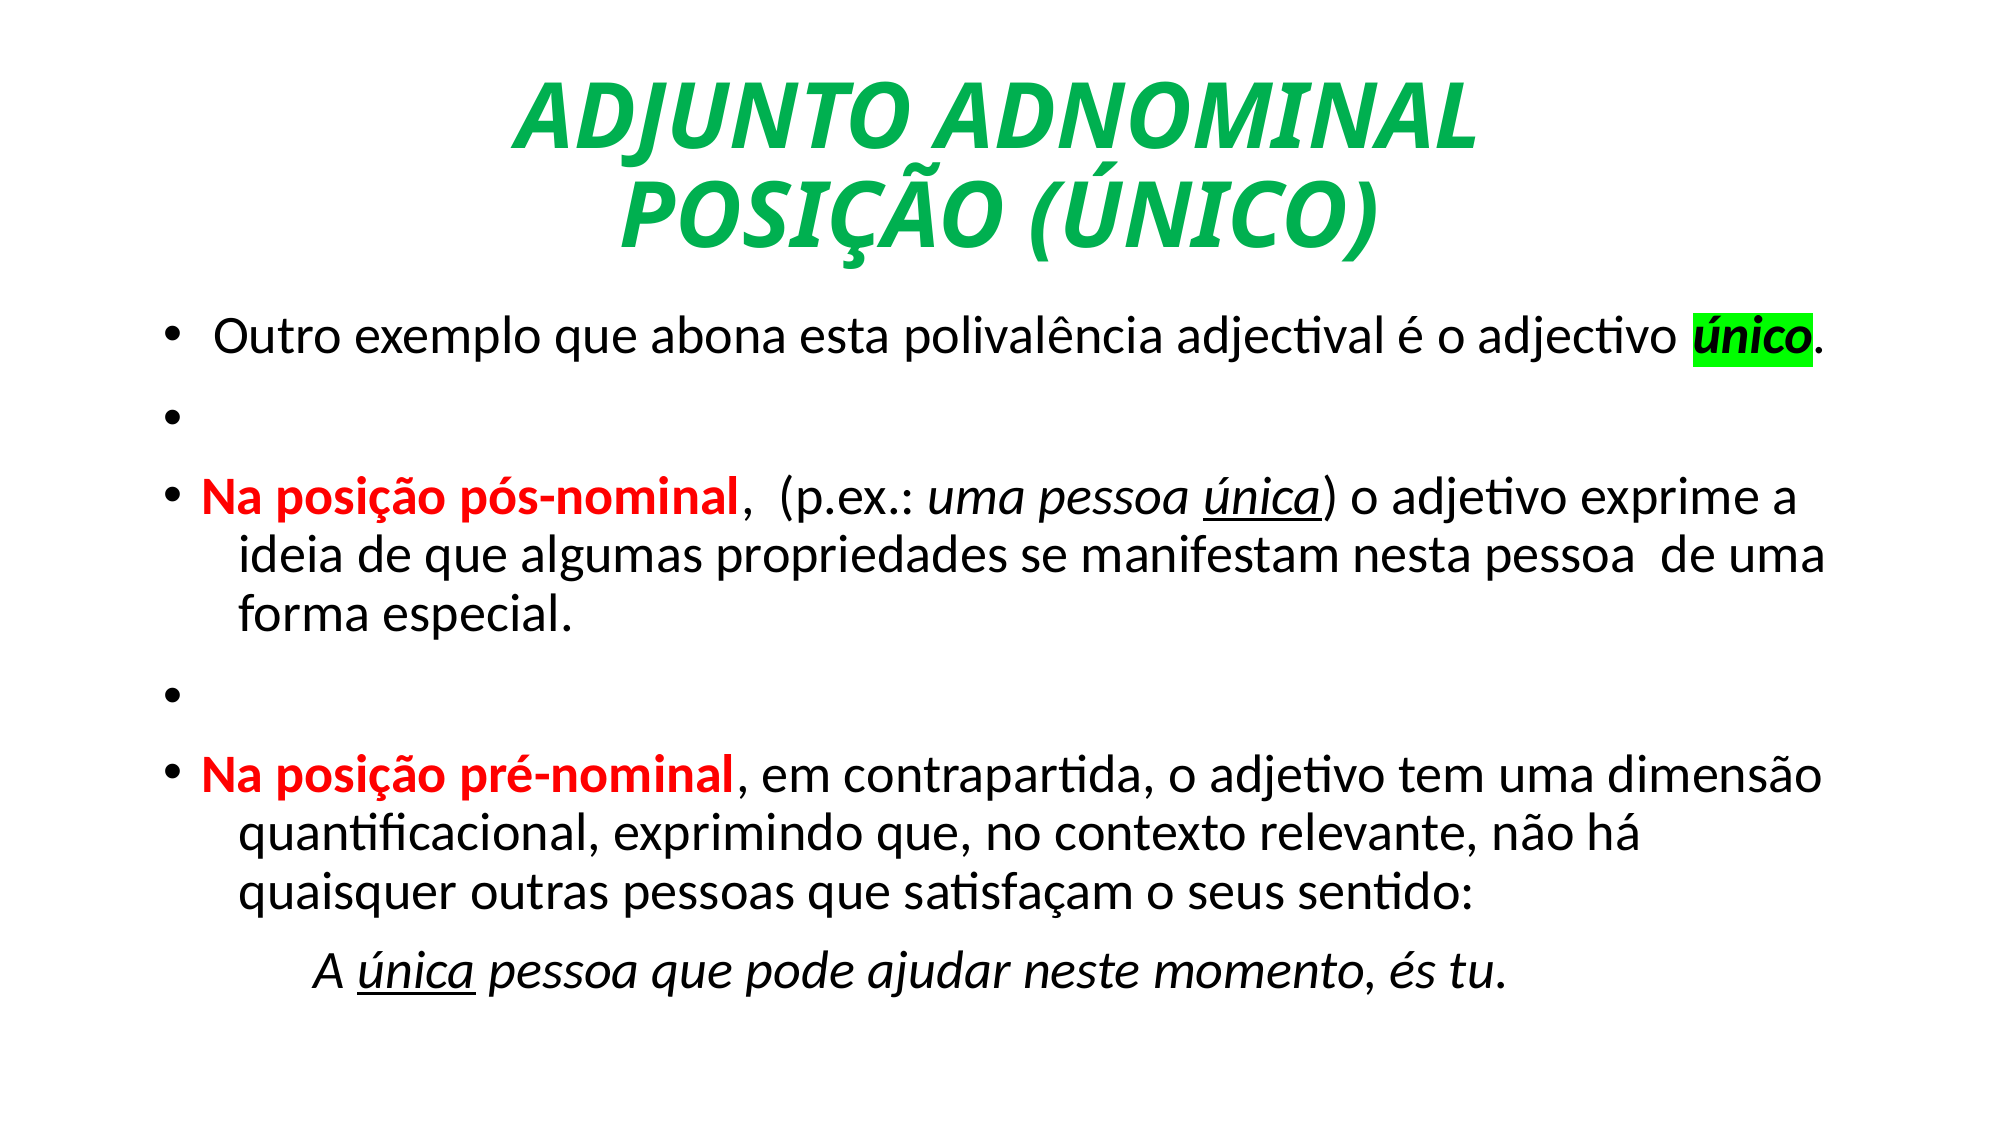

# ADJUNTO ADNOMINAL POSIÇÃO (ÚNICO)
 Outro exemplo que abona esta polivalência adjectival é o adjectivo único.
Na posição pós-nominal, (p.ex.: uma pessoa única) o adjetivo exprime a ideia de que algumas propriedades se manifestam nesta pessoa de uma forma especial.
Na posição pré-nominal, em contrapartida, o adjetivo tem uma dimensão quantificacional, exprimindo que, no contexto relevante, não há quaisquer outras pessoas que satisfaçam o seus sentido:
		A única pessoa que pode ajudar neste momento, és tu.